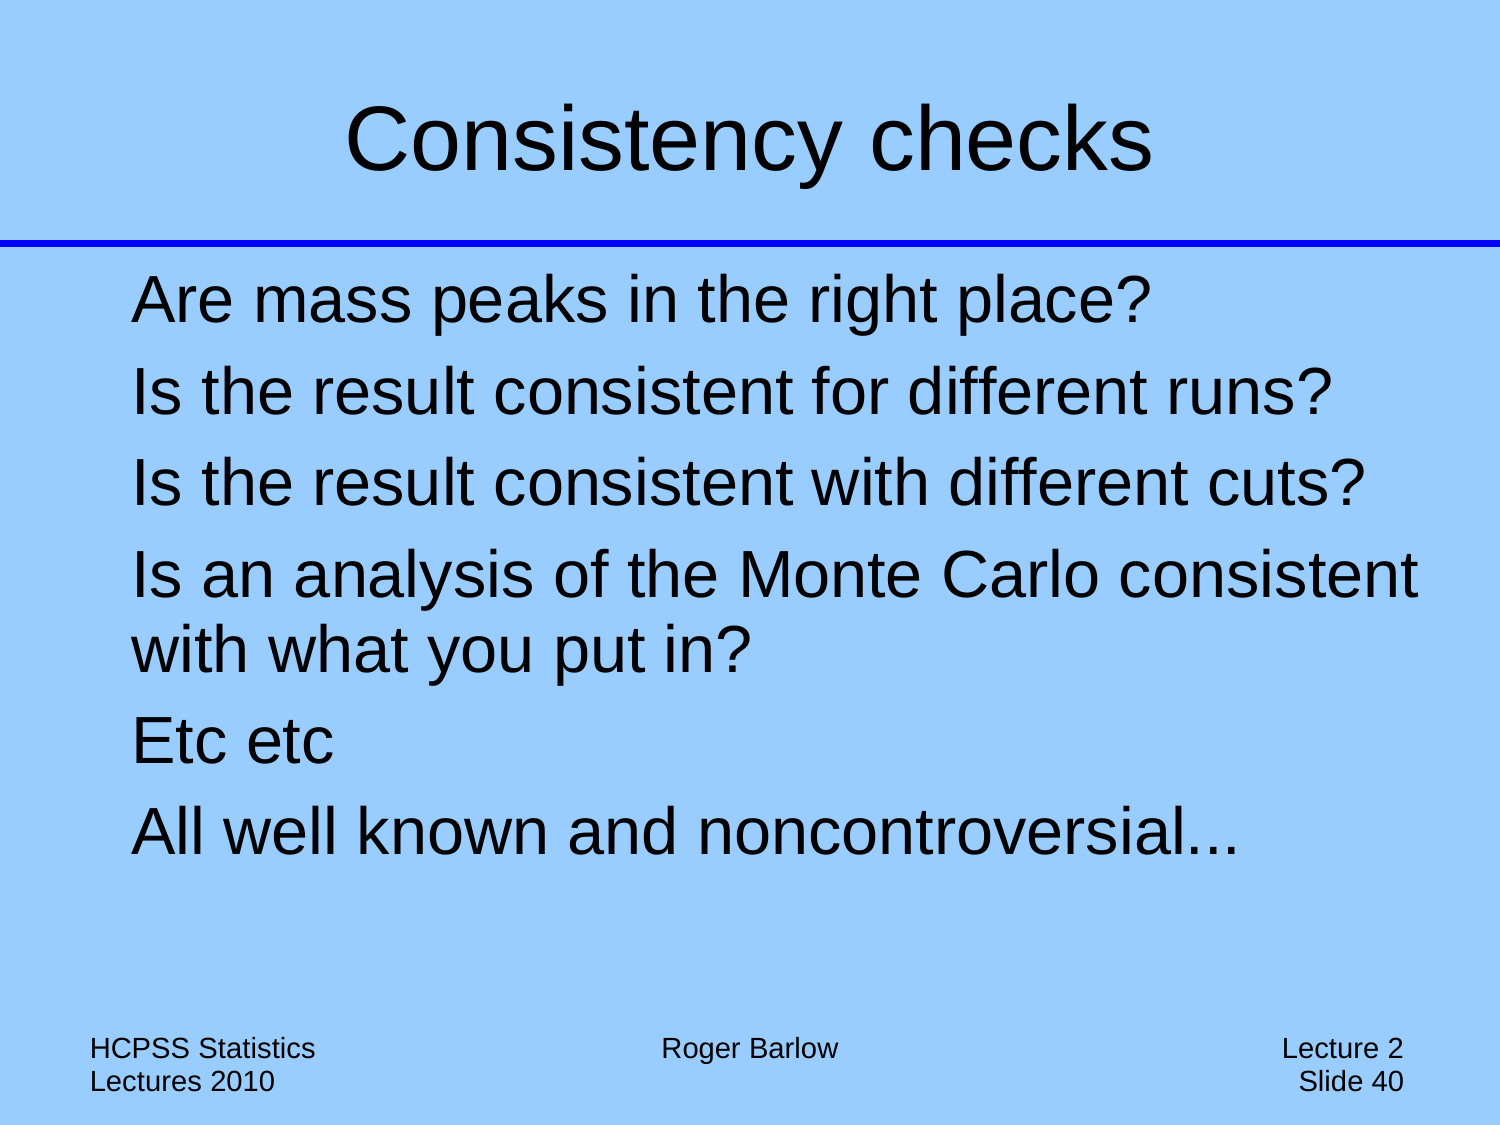

# Consistency checks
Are mass peaks in the right place?
Is the result consistent for different runs?
Is the result consistent with different cuts?
Is an analysis of the Monte Carlo consistent with what you put in?
Etc etc
All well known and noncontroversial...
40